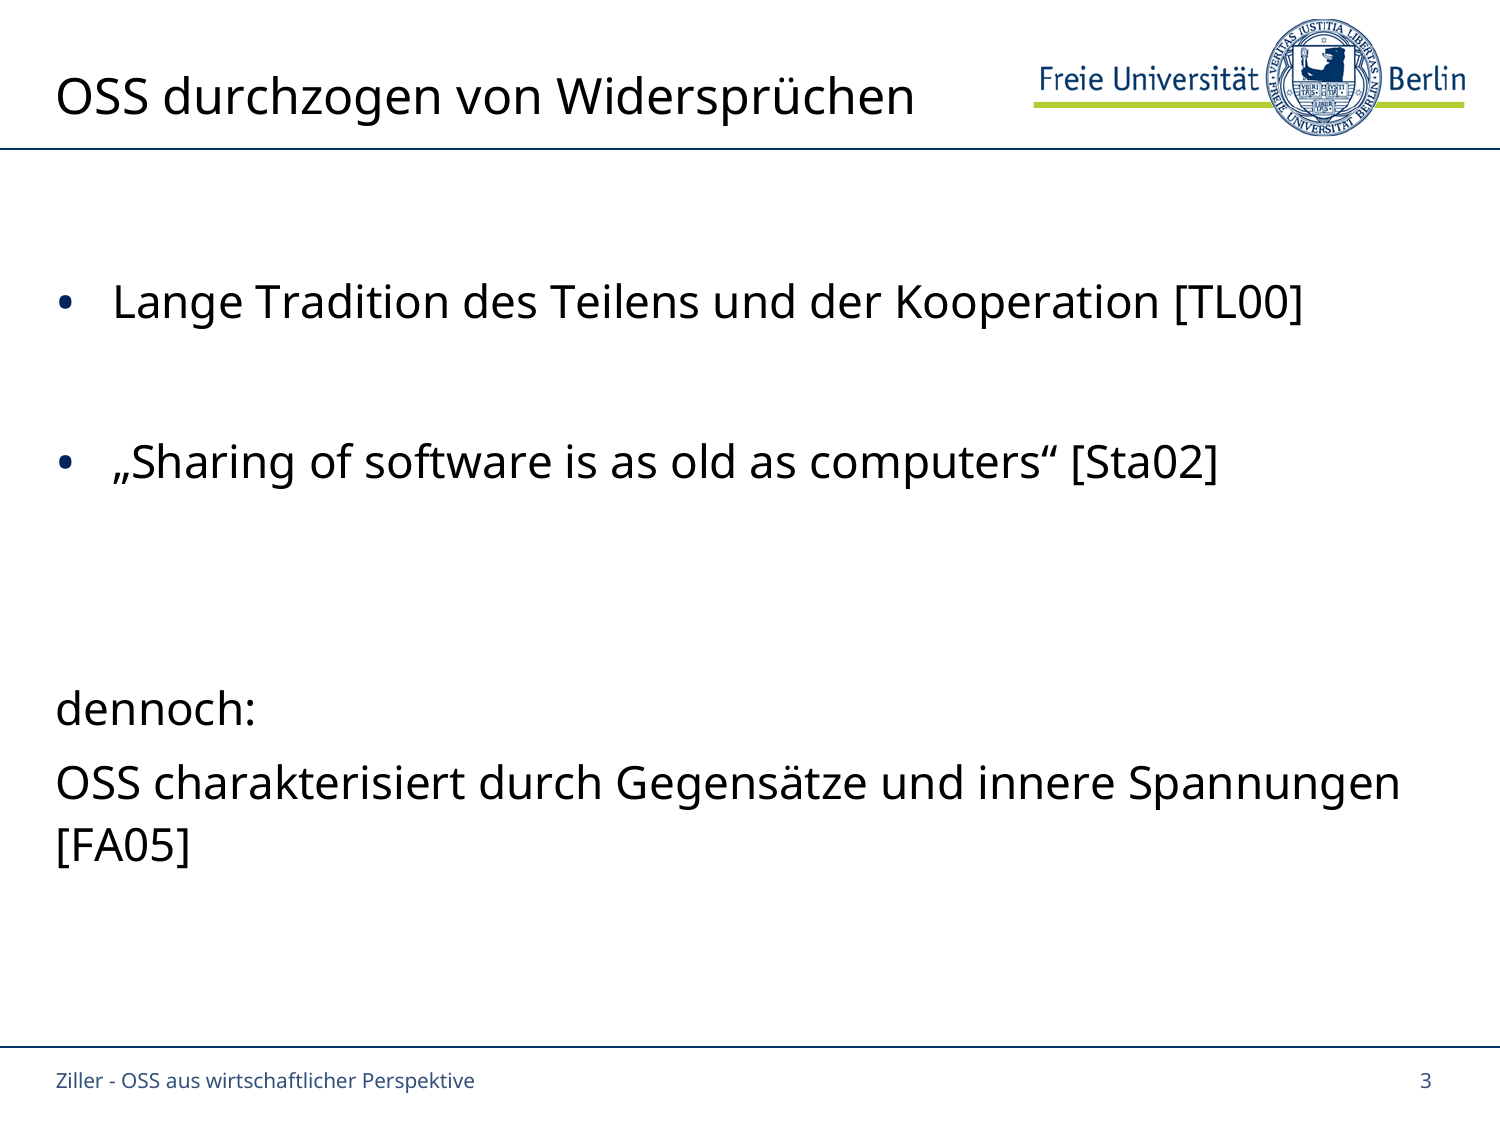

# OSS durchzogen von Widersprüchen
Lange Tradition des Teilens und der Kooperation [TL00]
„Sharing of software is as old as computers“ [Sta02]
dennoch:
OSS charakterisiert durch Gegensätze und innere Spannungen [FA05]
Ziller - OSS aus wirtschaftlicher Perspektive
3